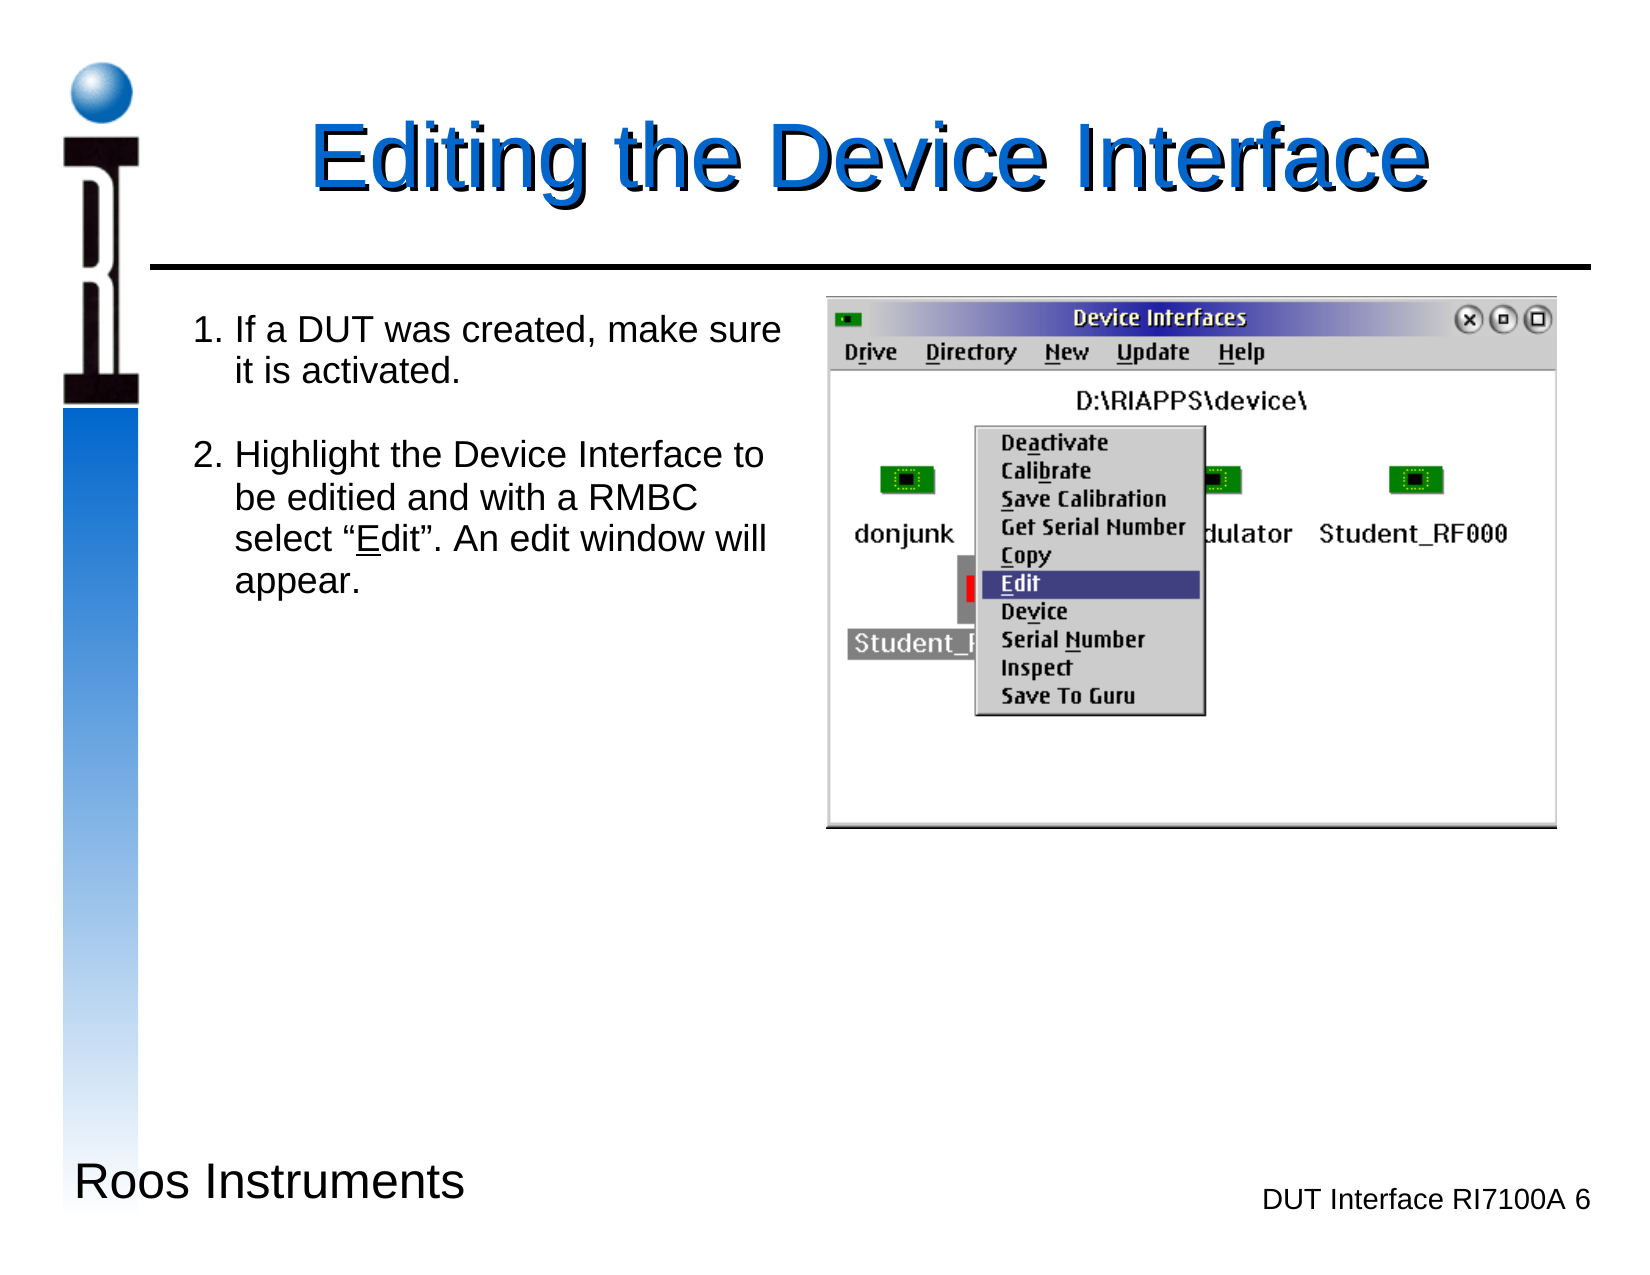

# Editing the Device Interface
1. If a DUT was created, make sure it is activated.
2. Highlight the Device Interface to be editied and with a RMBC select “Edit”. An edit window will appear.
6